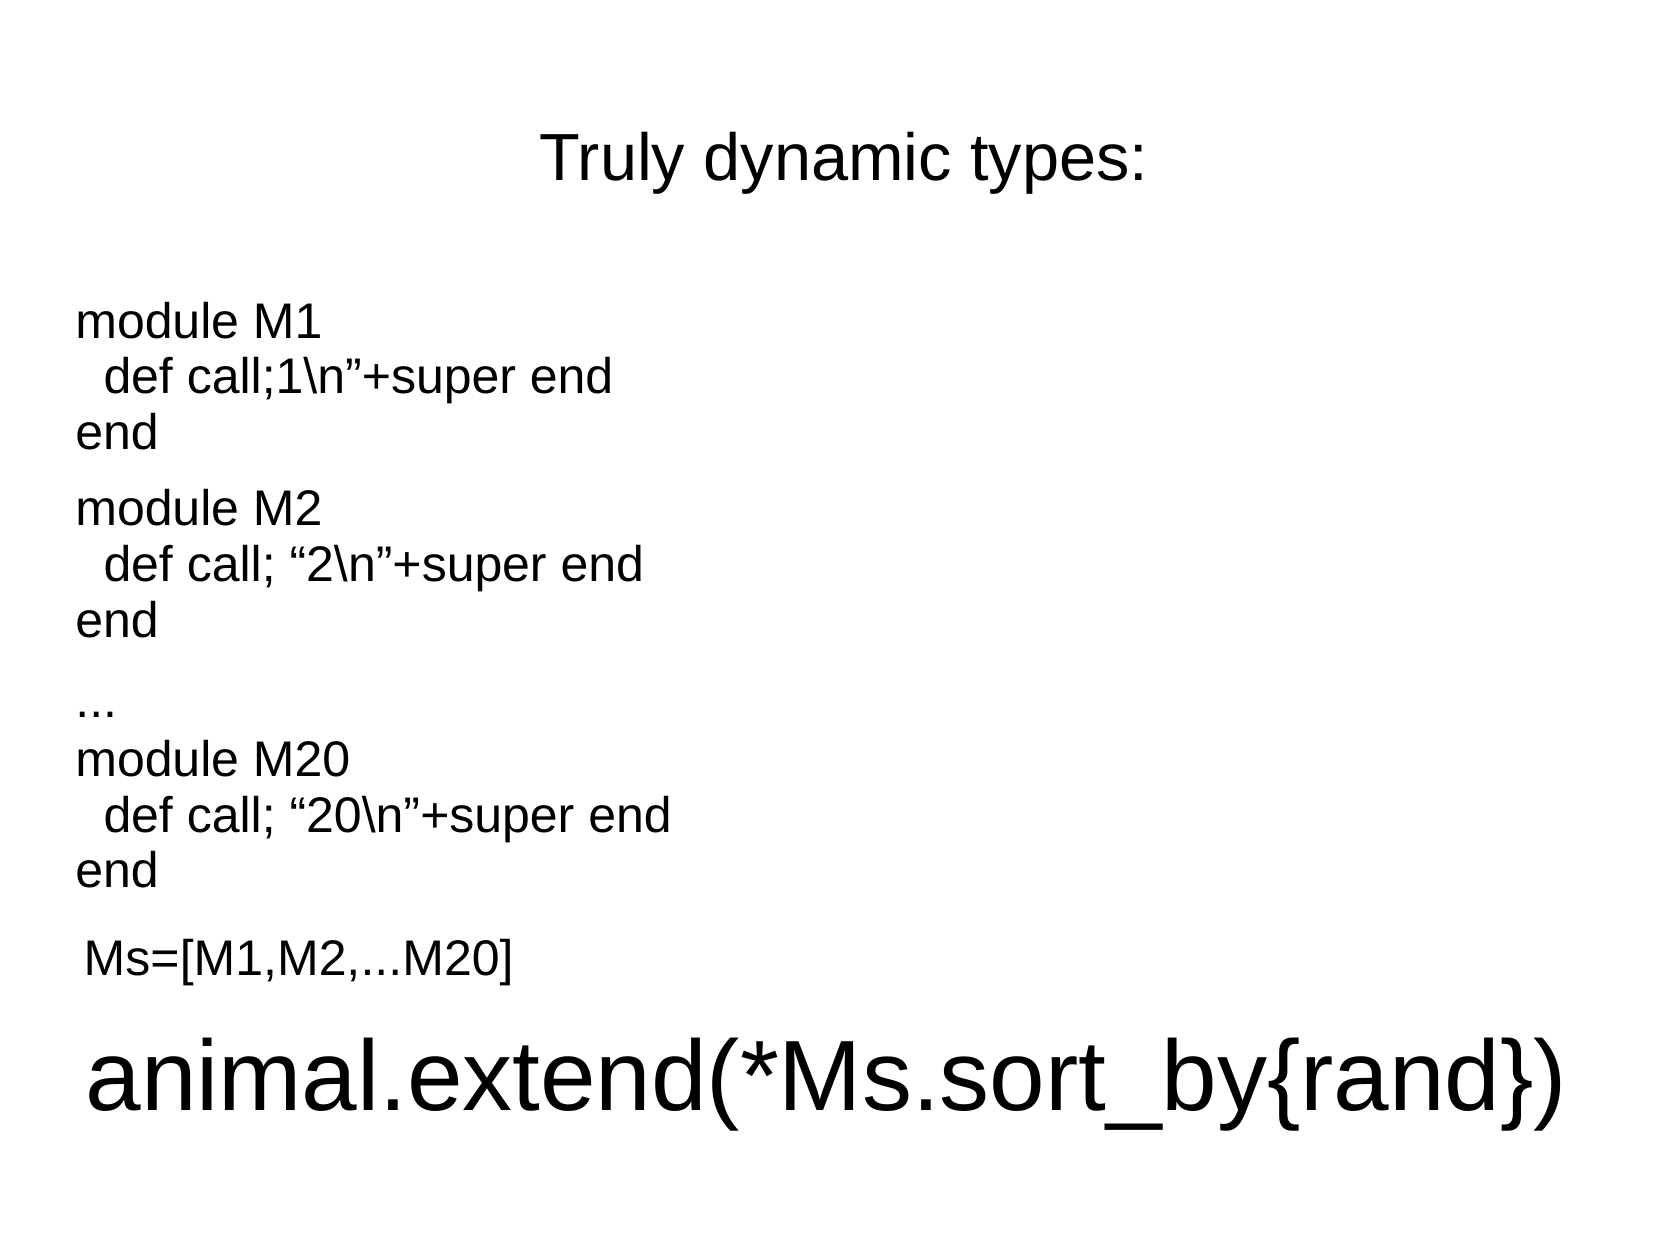

Truly dynamic types:
module M1
 def call;1\n”+super end
end
module M2
 def call; “2\n”+super end
end
...
module M20
 def call; “20\n”+super end
end
Ms=[M1,M2,...M20]
animal.extend(*Ms.sort_by{rand})